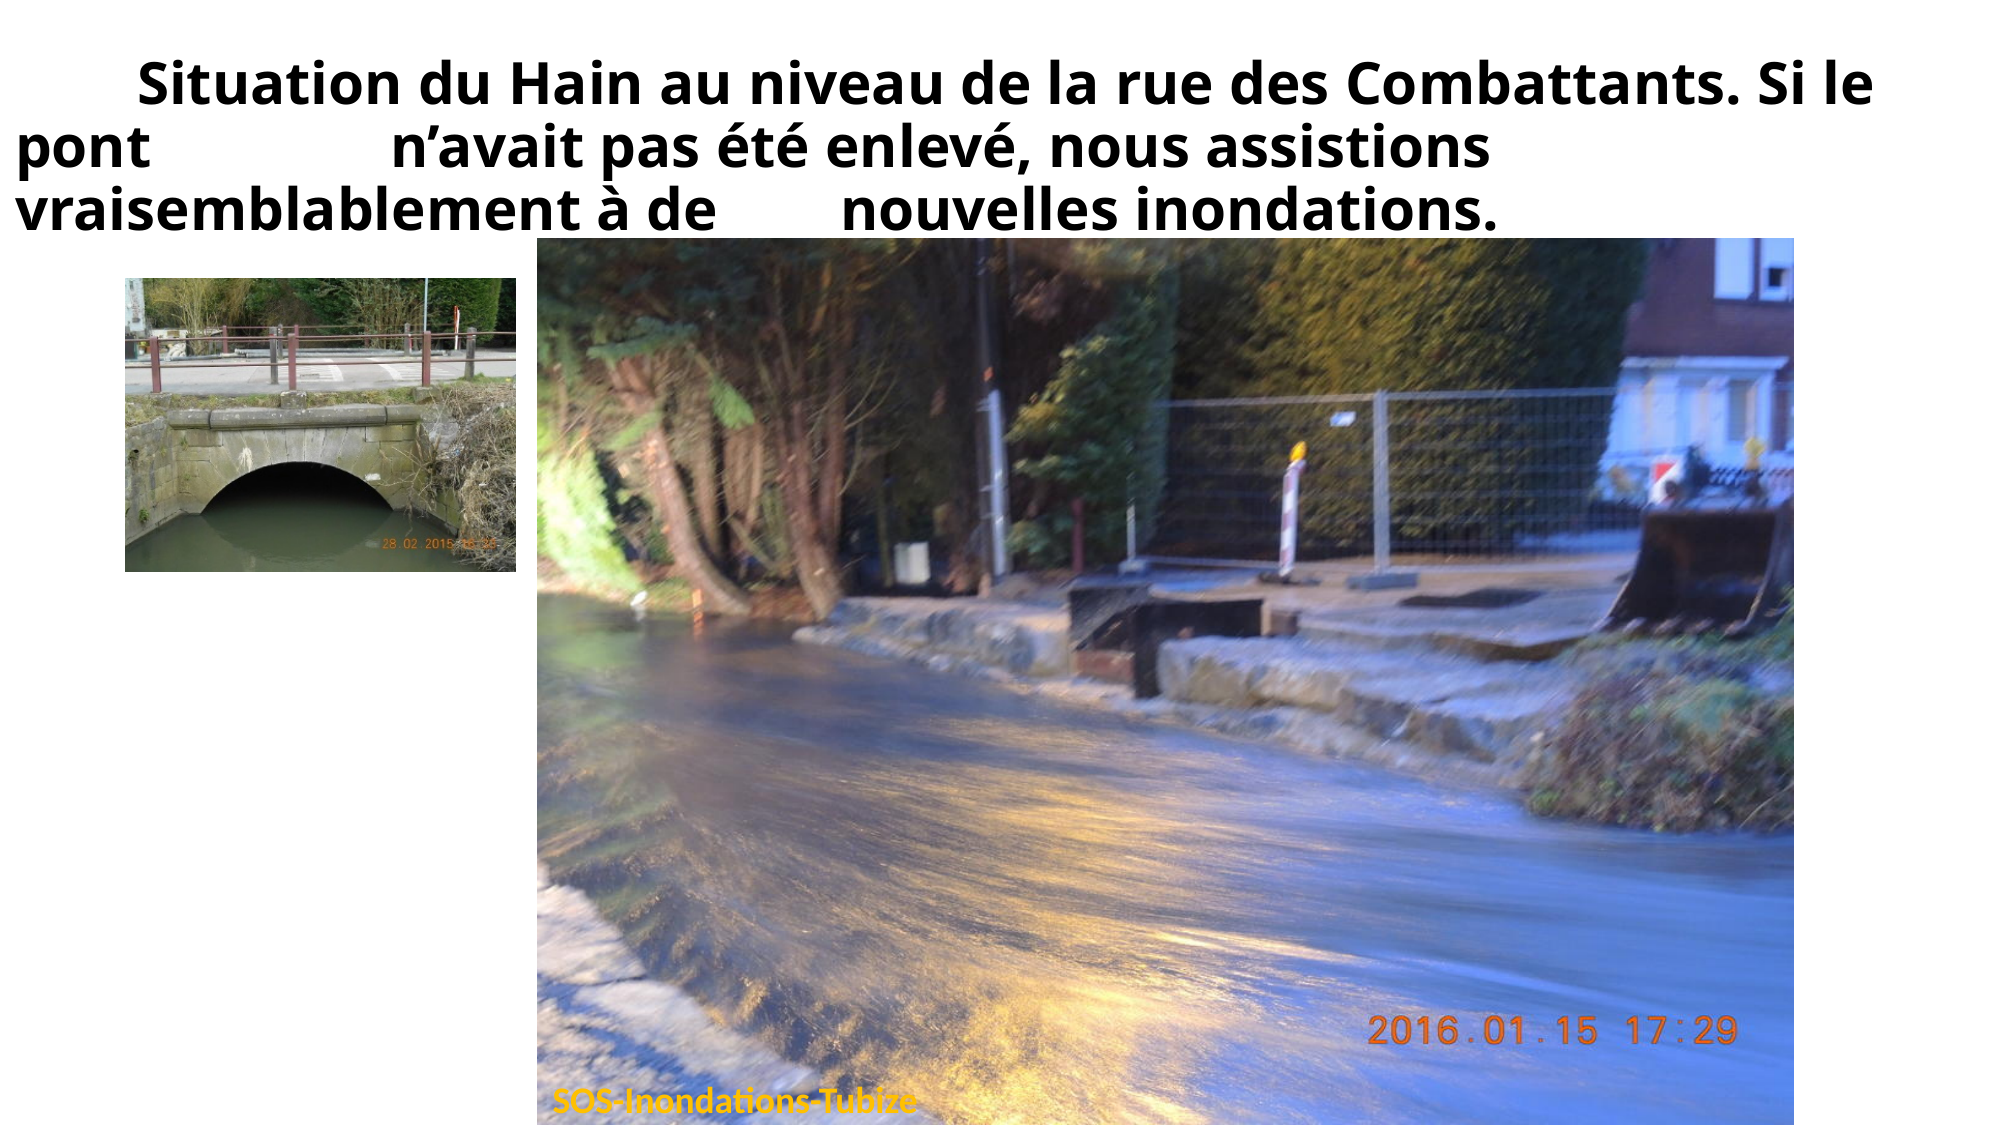

# Situation du Hain au niveau de la rue des Combattants. Si le pont 	n’avait pas été enlevé, nous assistions vraisemblablement à de 	nouvelles inondations.
SOS-Inondations-Tubize